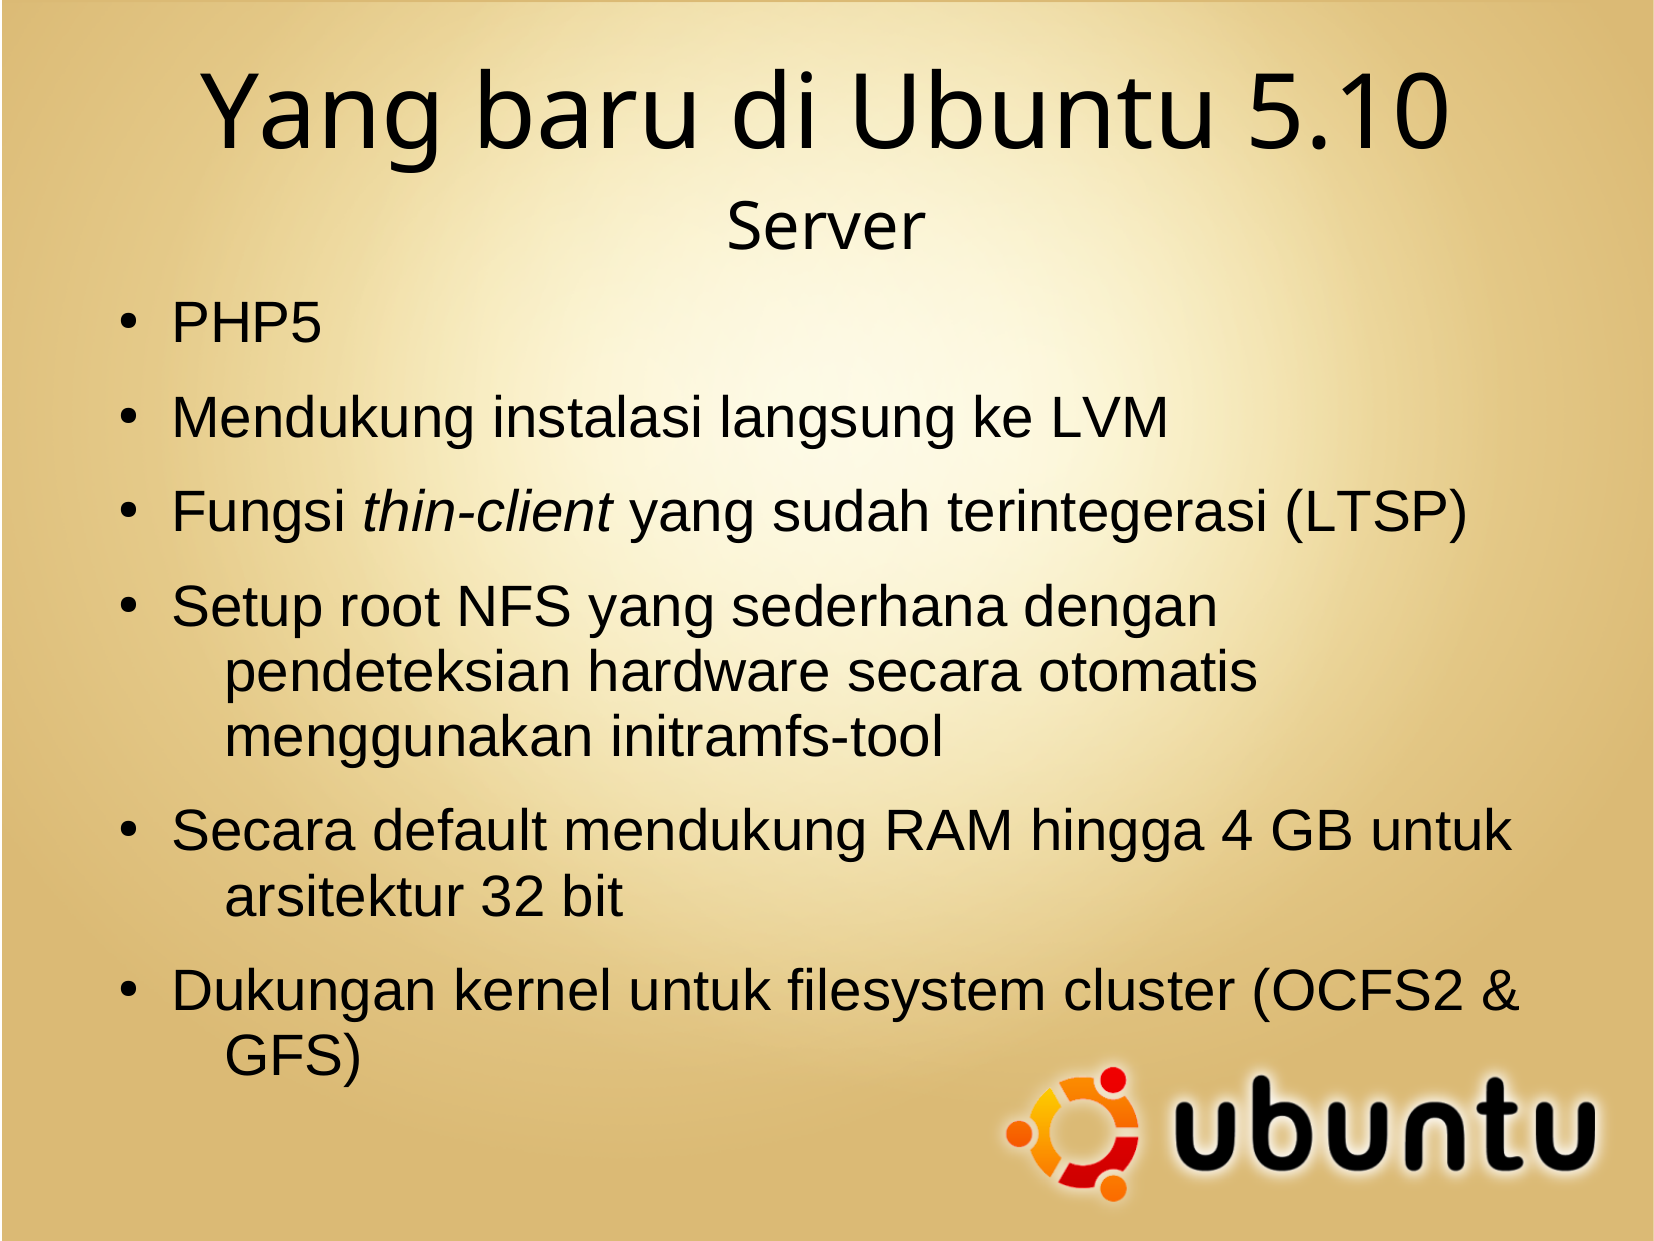

# Yang baru di Ubuntu 5.10 Server
PHP5
Mendukung instalasi langsung ke LVM
Fungsi thin-client yang sudah terintegerasi (LTSP)
Setup root NFS yang sederhana dengan pendeteksian hardware secara otomatis menggunakan initramfs-tool
Secara default mendukung RAM hingga 4 GB untuk arsitektur 32 bit
Dukungan kernel untuk filesystem cluster (OCFS2 & GFS)